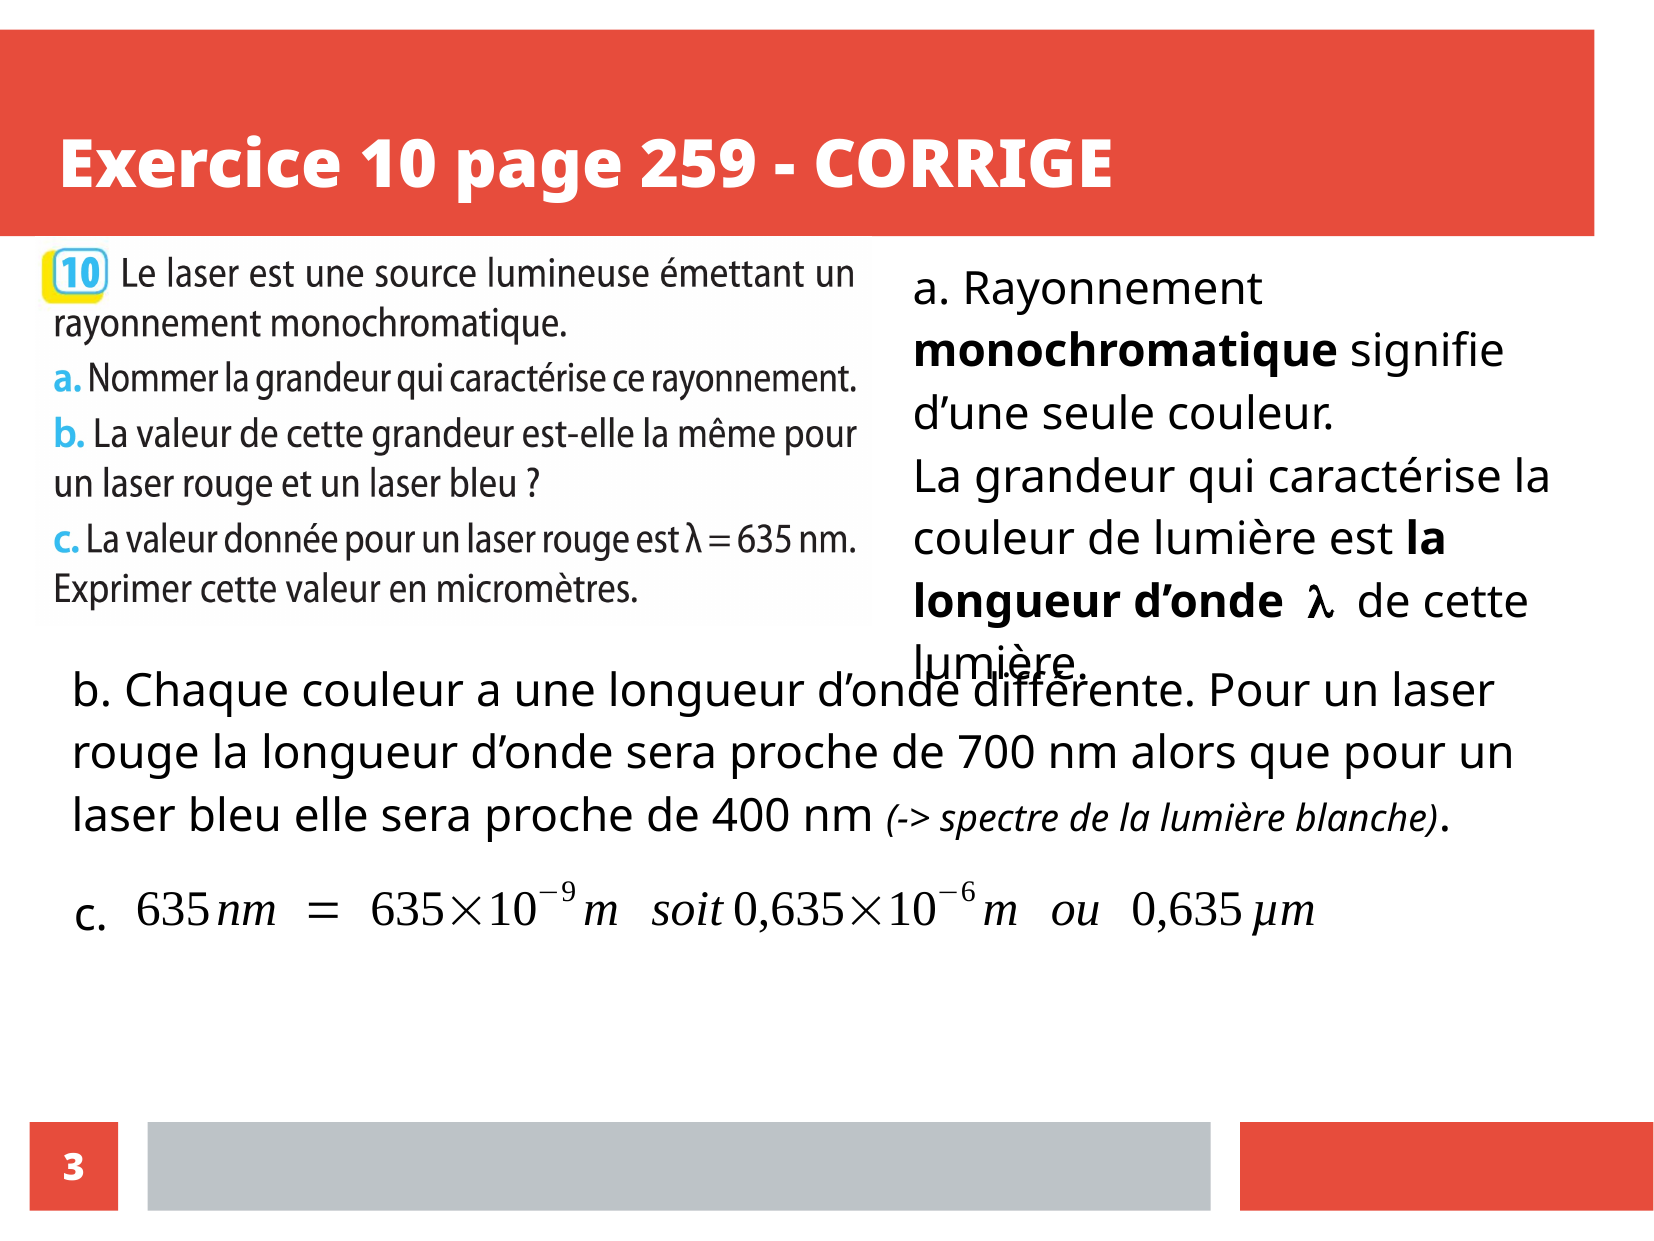

# Exercice 10 page 259 - CORRIGE
a. Rayonnement monochromatique signifie d’une seule couleur.
La grandeur qui caractérise la couleur de lumière est la longueur d’onde λ de cette lumière.
b. Chaque couleur a une longueur d’onde différente. Pour un laser rouge la longueur d’onde sera proche de 700 nm alors que pour un laser bleu elle sera proche de 400 nm (-> spectre de la lumière blanche).
c.
3